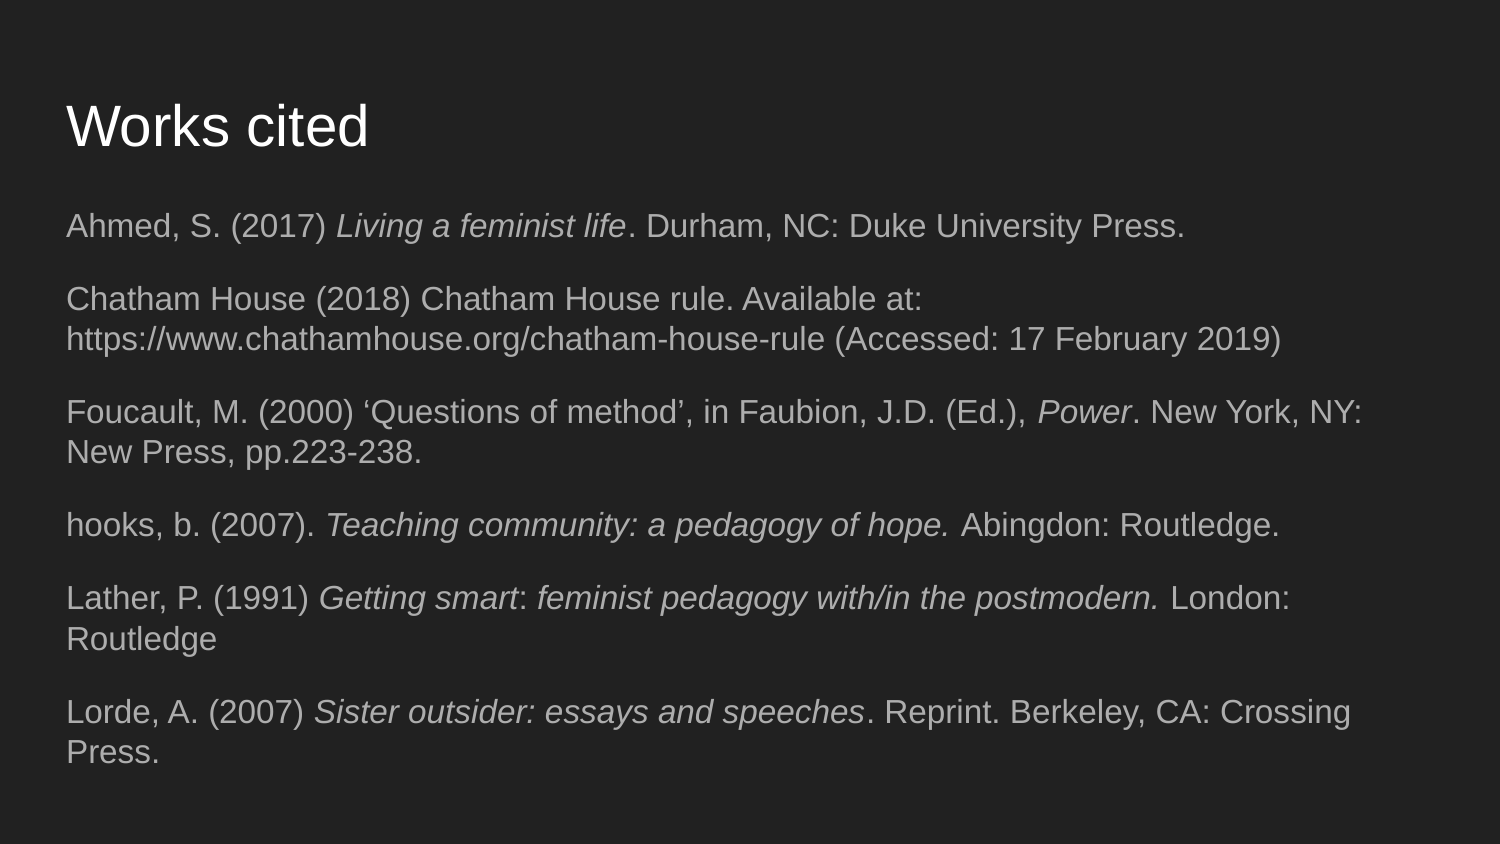

# Works cited
Ahmed, S. (2017) Living a feminist life. Durham, NC: Duke University Press.
Chatham House (2018) Chatham House rule. Available at: https://www.chathamhouse.org/chatham-house-rule (Accessed: 17 February 2019)
Foucault, M. (2000) ‘Questions of method’, in Faubion, J.D. (Ed.), Power. New York, NY: New Press, pp.223-238.
hooks, b. (2007). Teaching community: a pedagogy of hope. Abingdon: Routledge.
Lather, P. (1991) Getting smart: feminist pedagogy with/in the postmodern. London: Routledge
Lorde, A. (2007) Sister outsider: essays and speeches. Reprint. Berkeley, CA: Crossing Press.